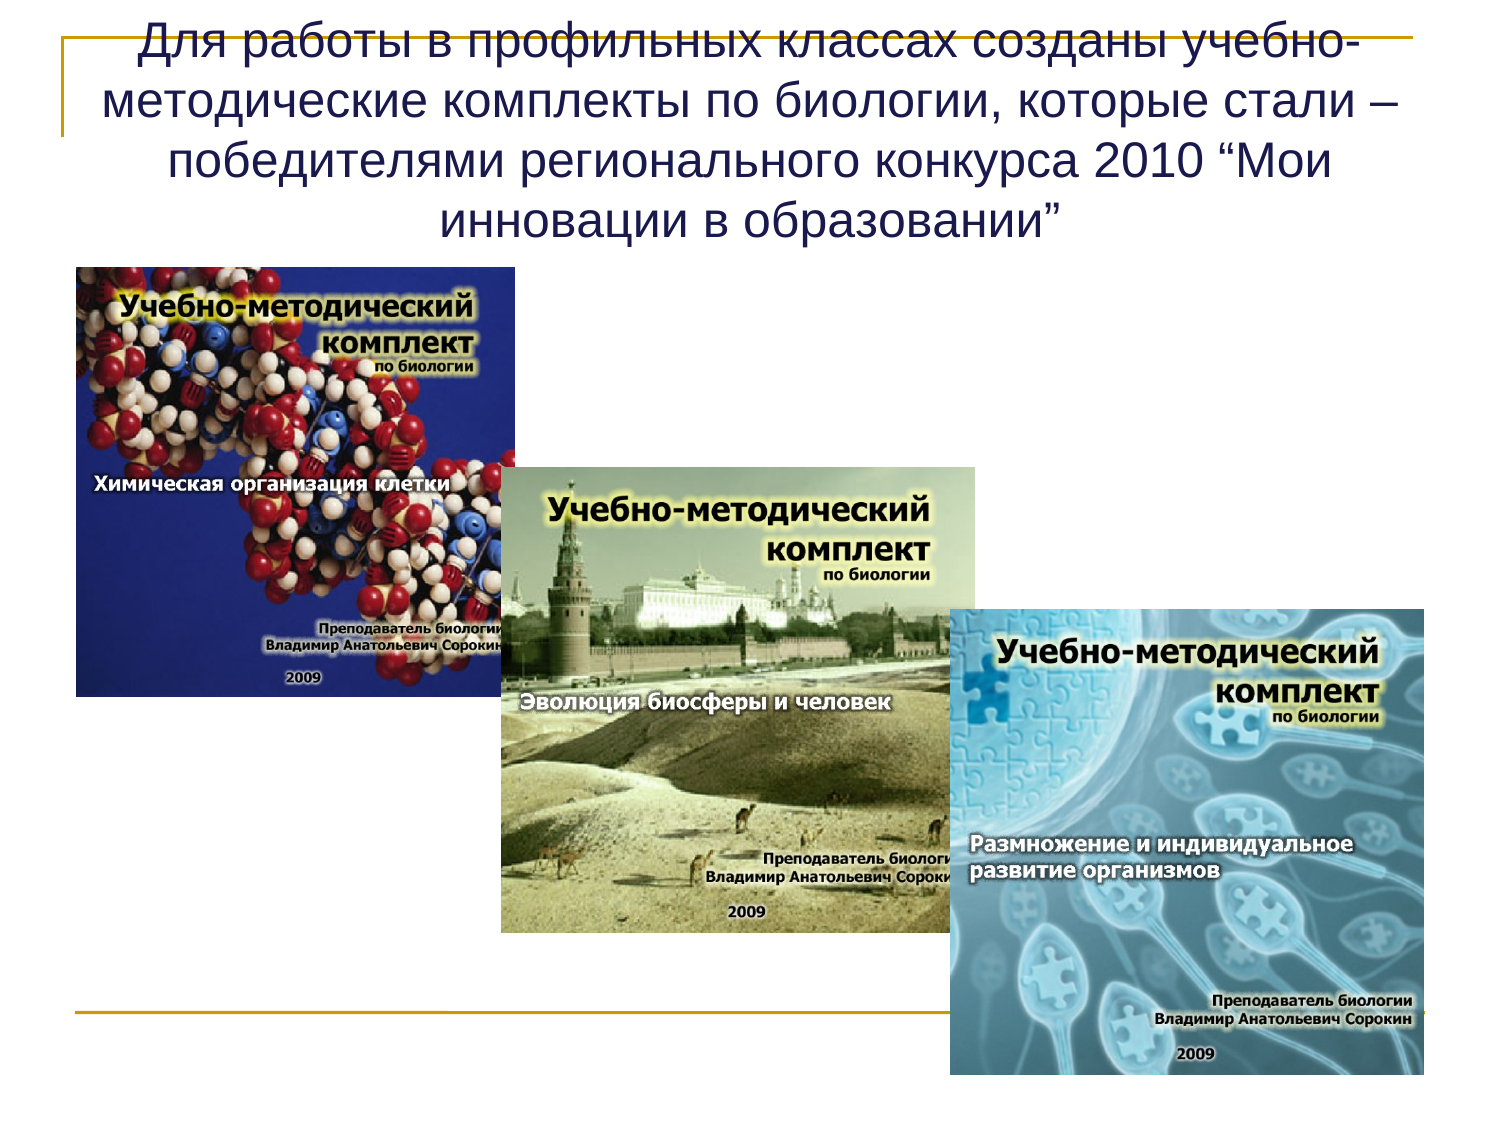

Для работы в профильных классах созданы учебно-методические комплекты по биологии, которые стали – победителями регионального конкурса 2010 “Мои инновации в образовании”